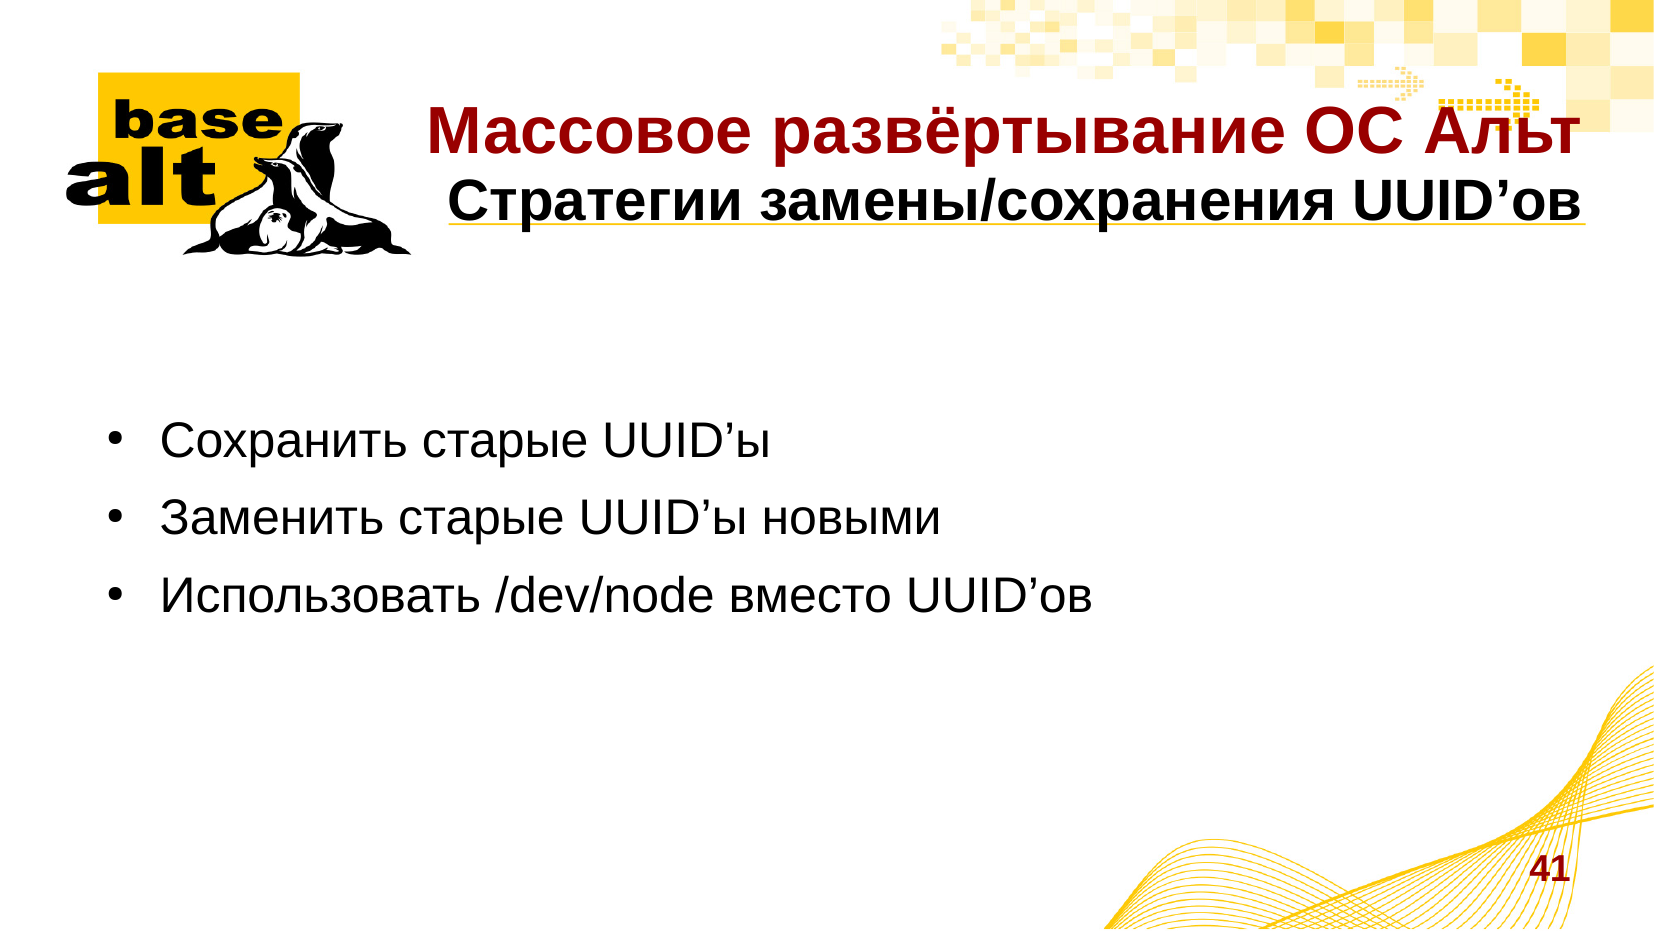

# Массовое развёртывание ОС Альт Стратегии замены/сохранения UUID’ов
Сохранить старые UUID’ы
Заменить старые UUID’ы новыми
Использовать /dev/node вместо UUID’ов
41